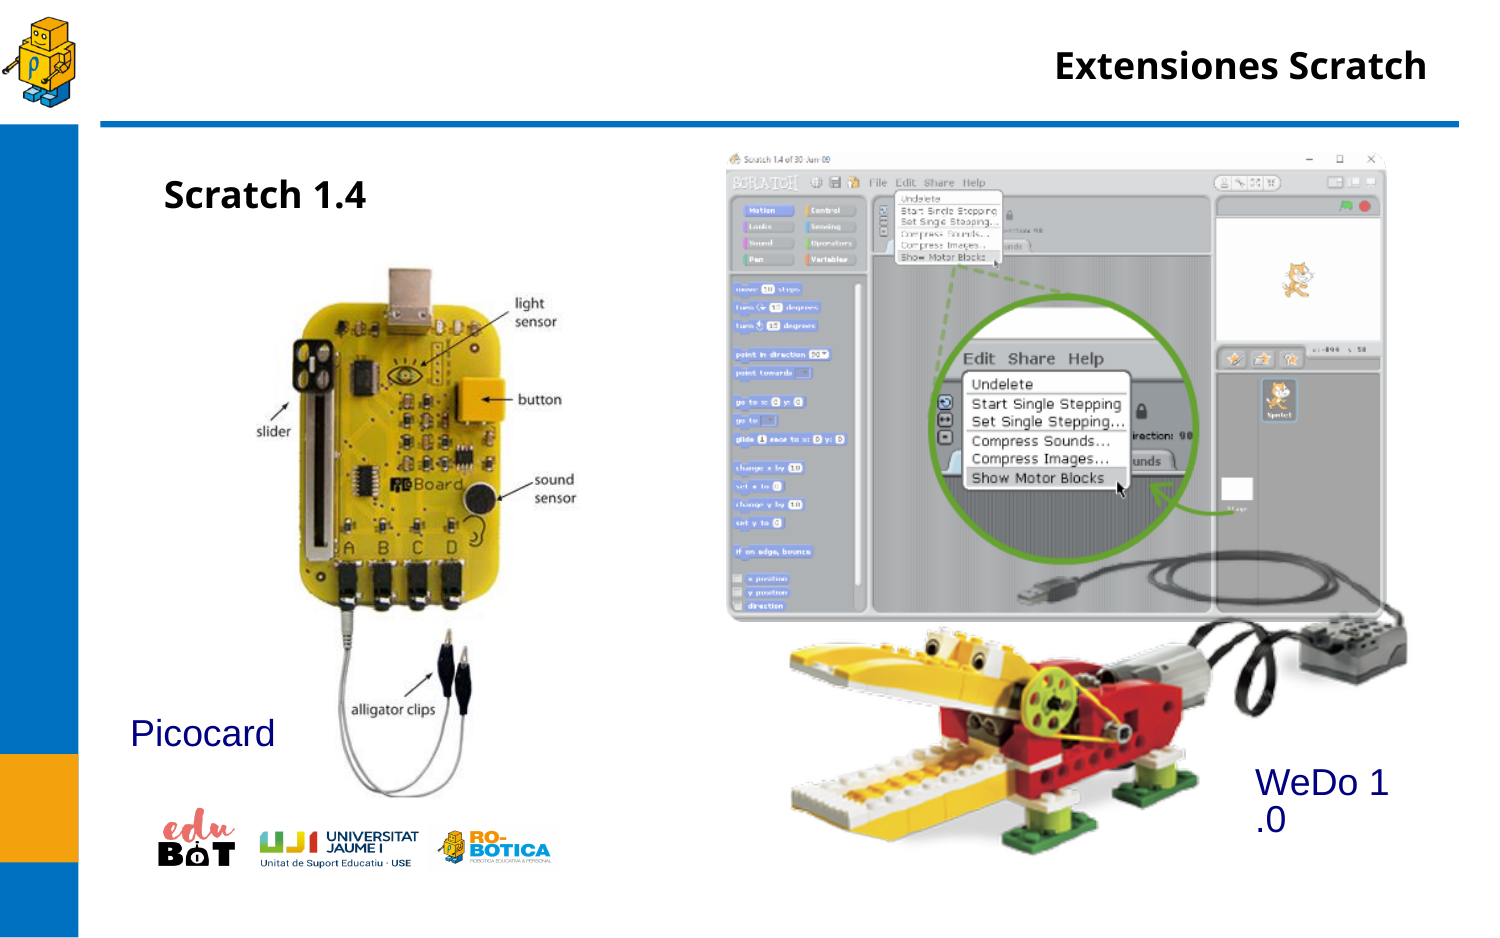

Extensiones Scratch
Scratch 1.4
Picocard
WeDo 1.0